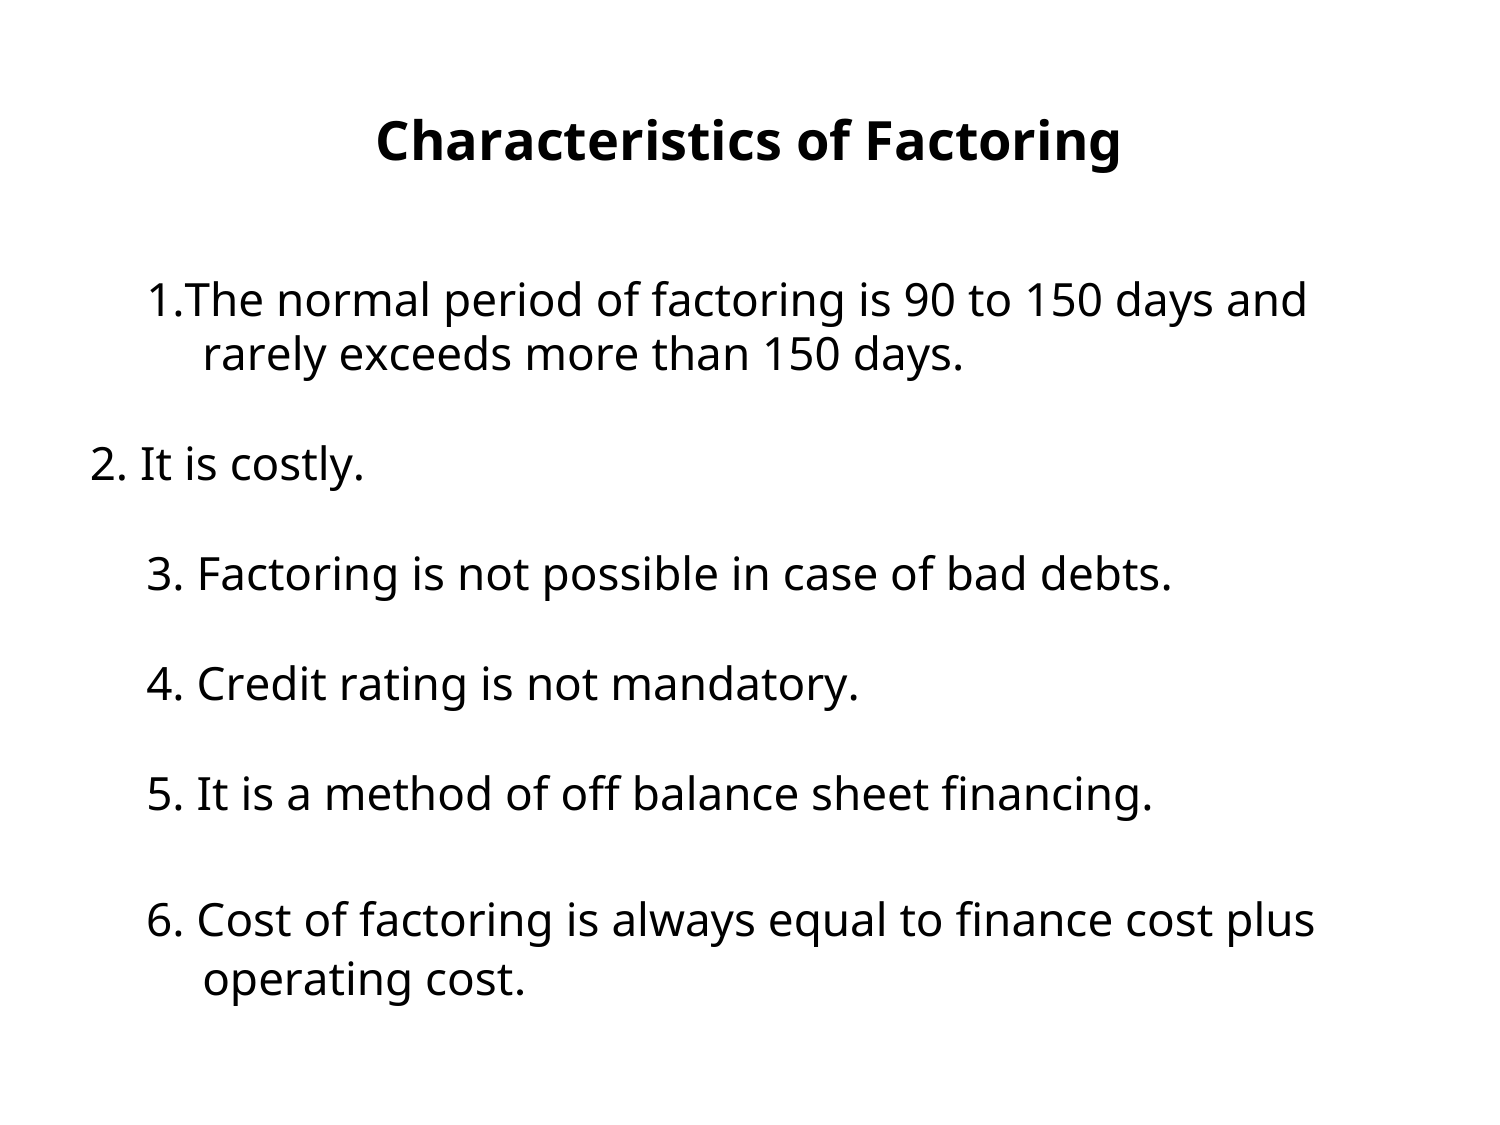

# Characteristics of Factoring
1.The normal period of factoring is 90 to 150 days and rarely exceeds more than 150 days.
2. It is costly.
3. Factoring is not possible in case of bad debts.
4. Credit rating is not mandatory.
5. It is a method of off balance sheet financing.
6. Cost of factoring is always equal to finance cost plus operating cost.